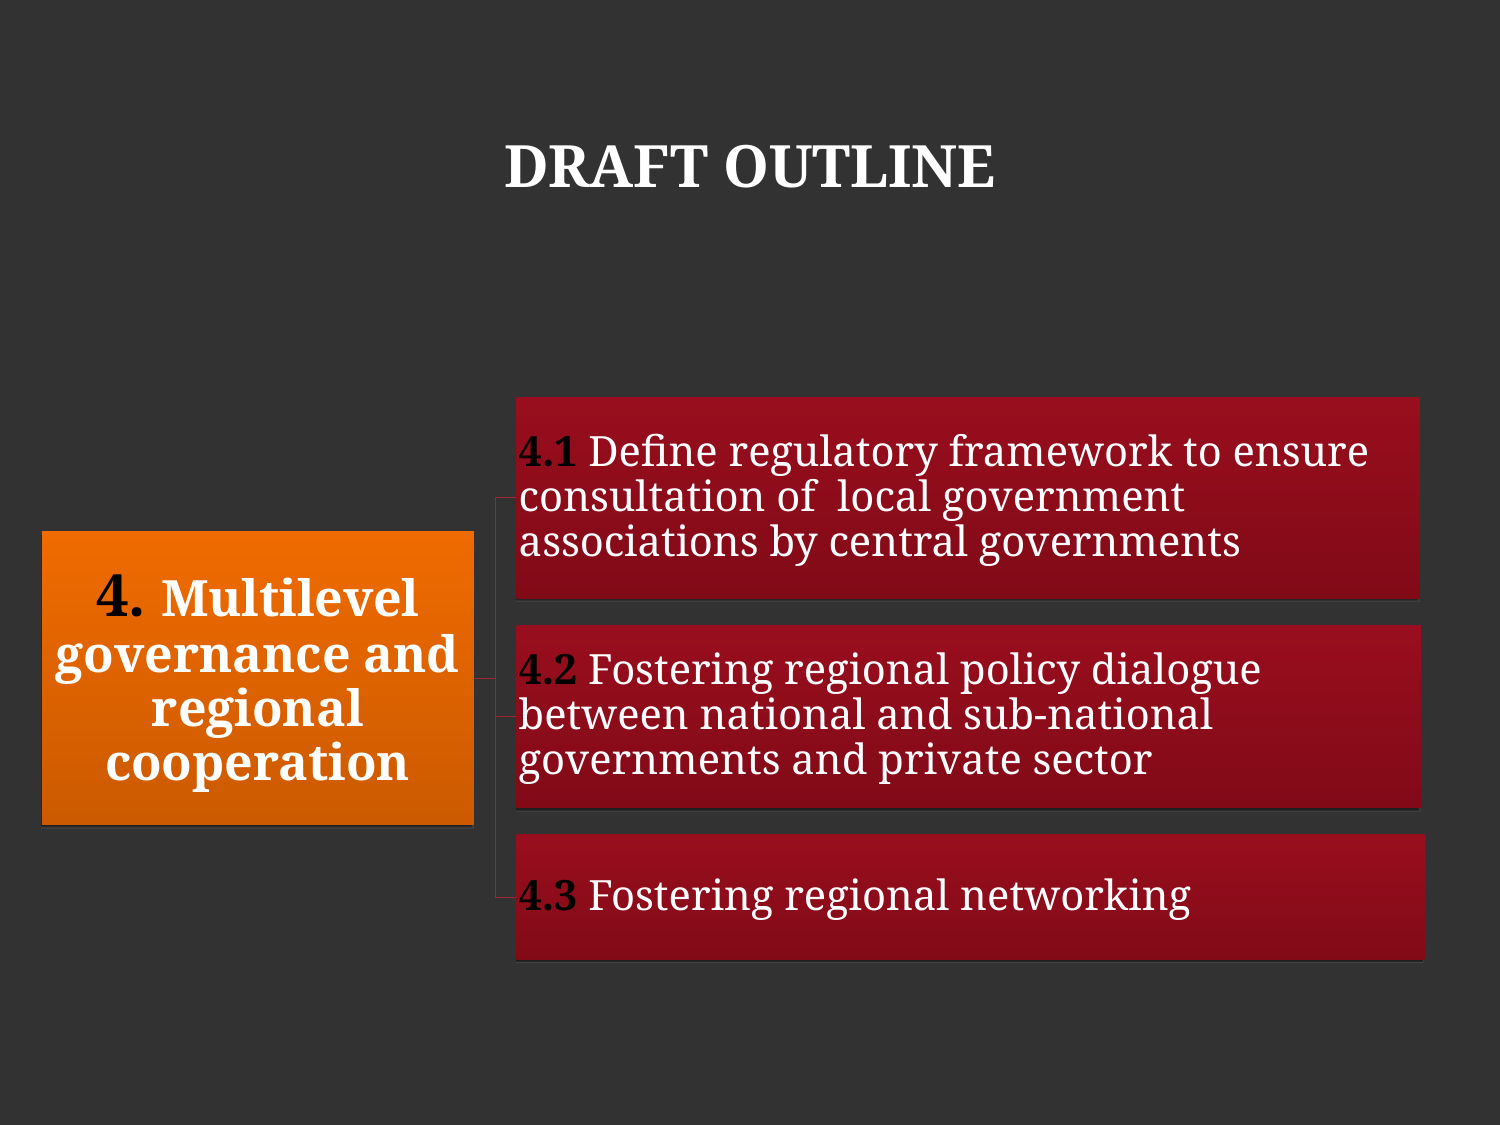

# DRAFT OUTLINE
4.1 Define regulatory framework to ensure consultation of local government associations by central governments
4. Multilevel governance and regional cooperation
4.2 Fostering regional policy dialogue between national and sub-national governments and private sector
4.3 Fostering regional networking